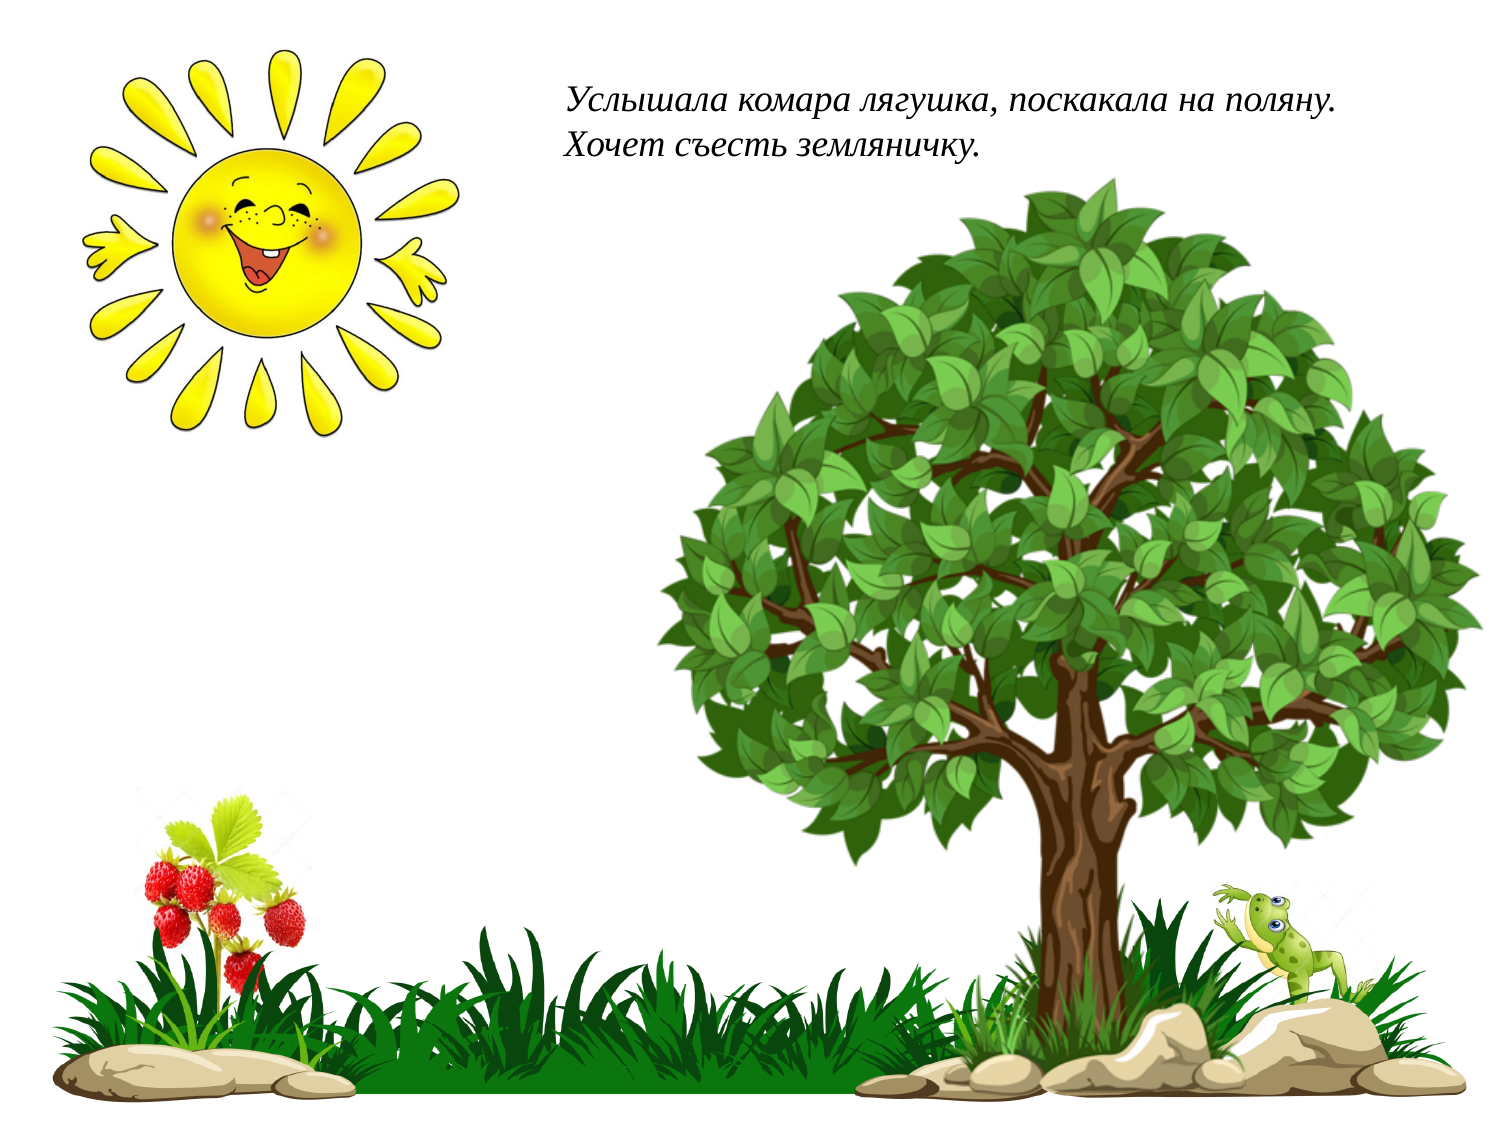

Услышала комара лягушка, поскакала на поляну.
Хочет съесть земляничку.